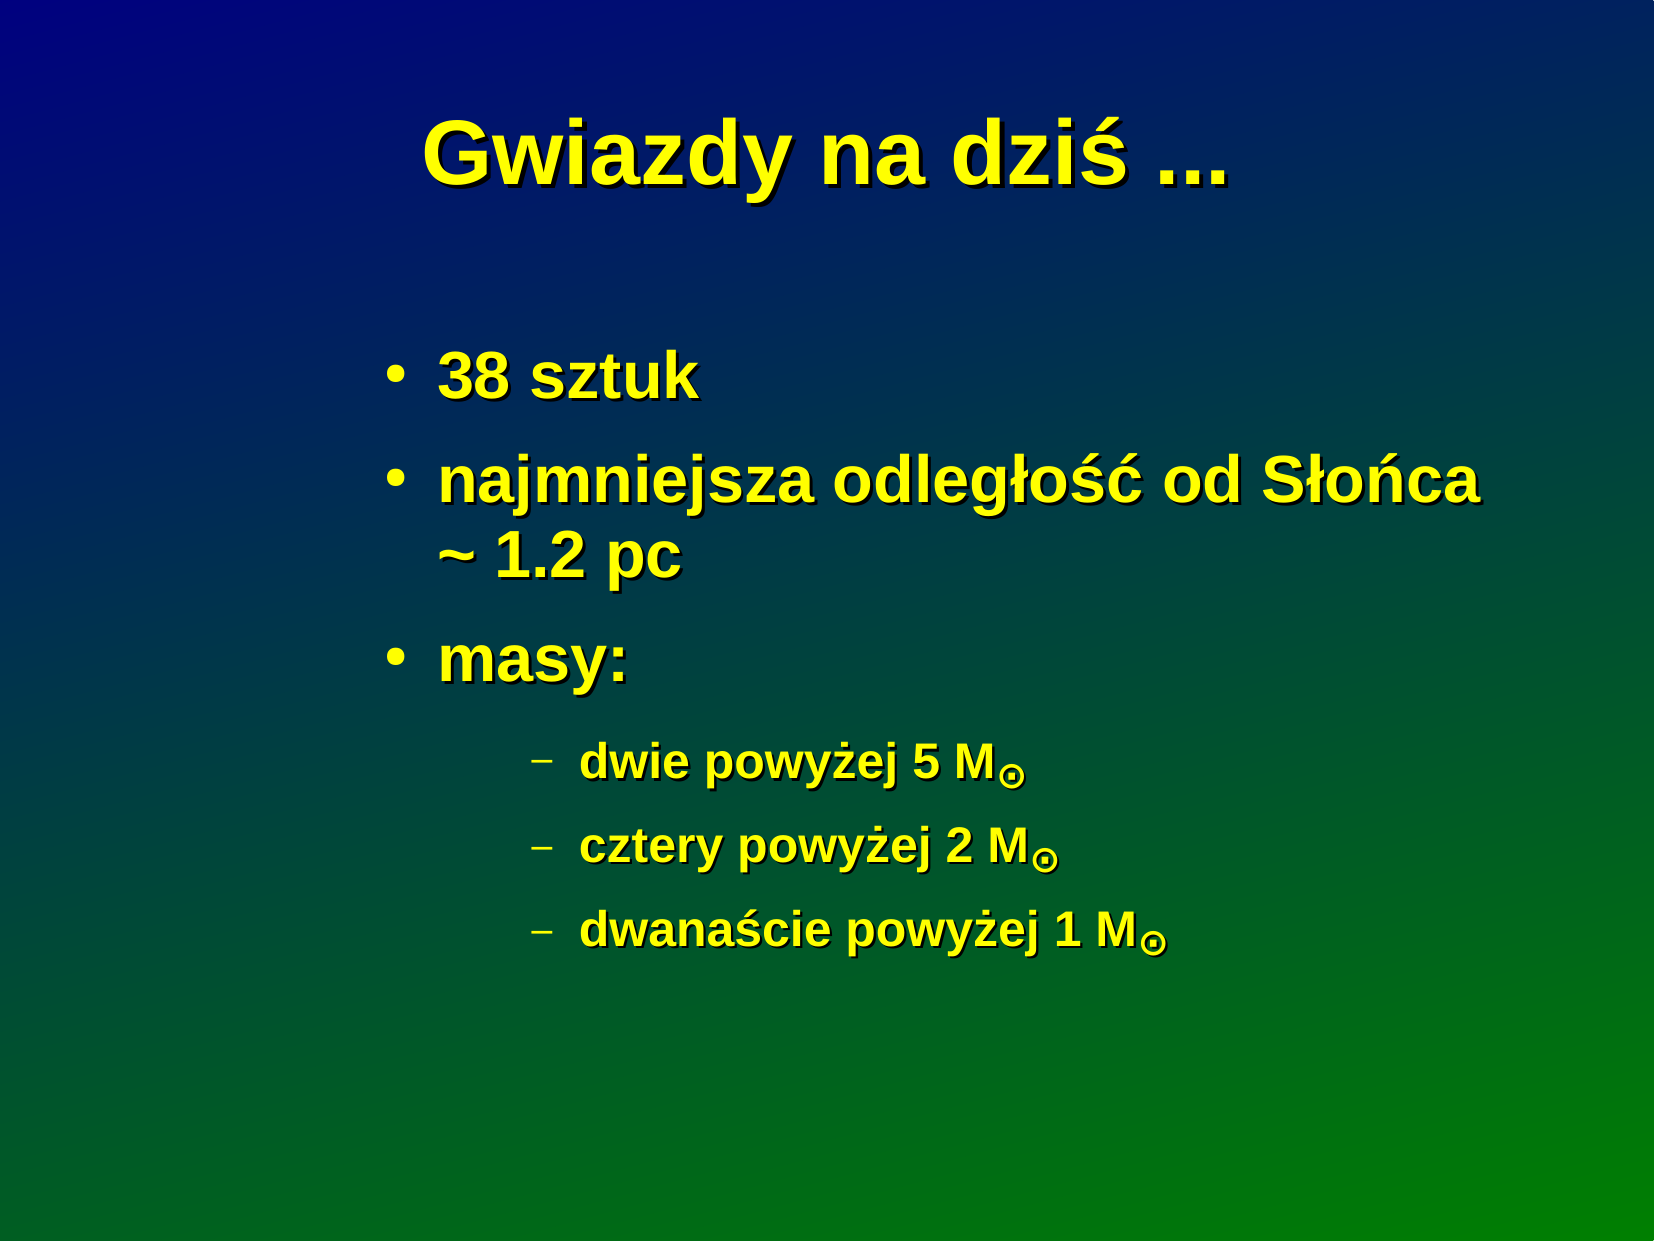

# Gwiazdy na dziś ...
38 sztuk
najmniejsza odległość od Słońca ~ 1.2 pc
masy:
dwie powyżej 5 M⊙
cztery powyżej 2 M⊙
dwanaście powyżej 1 M⊙